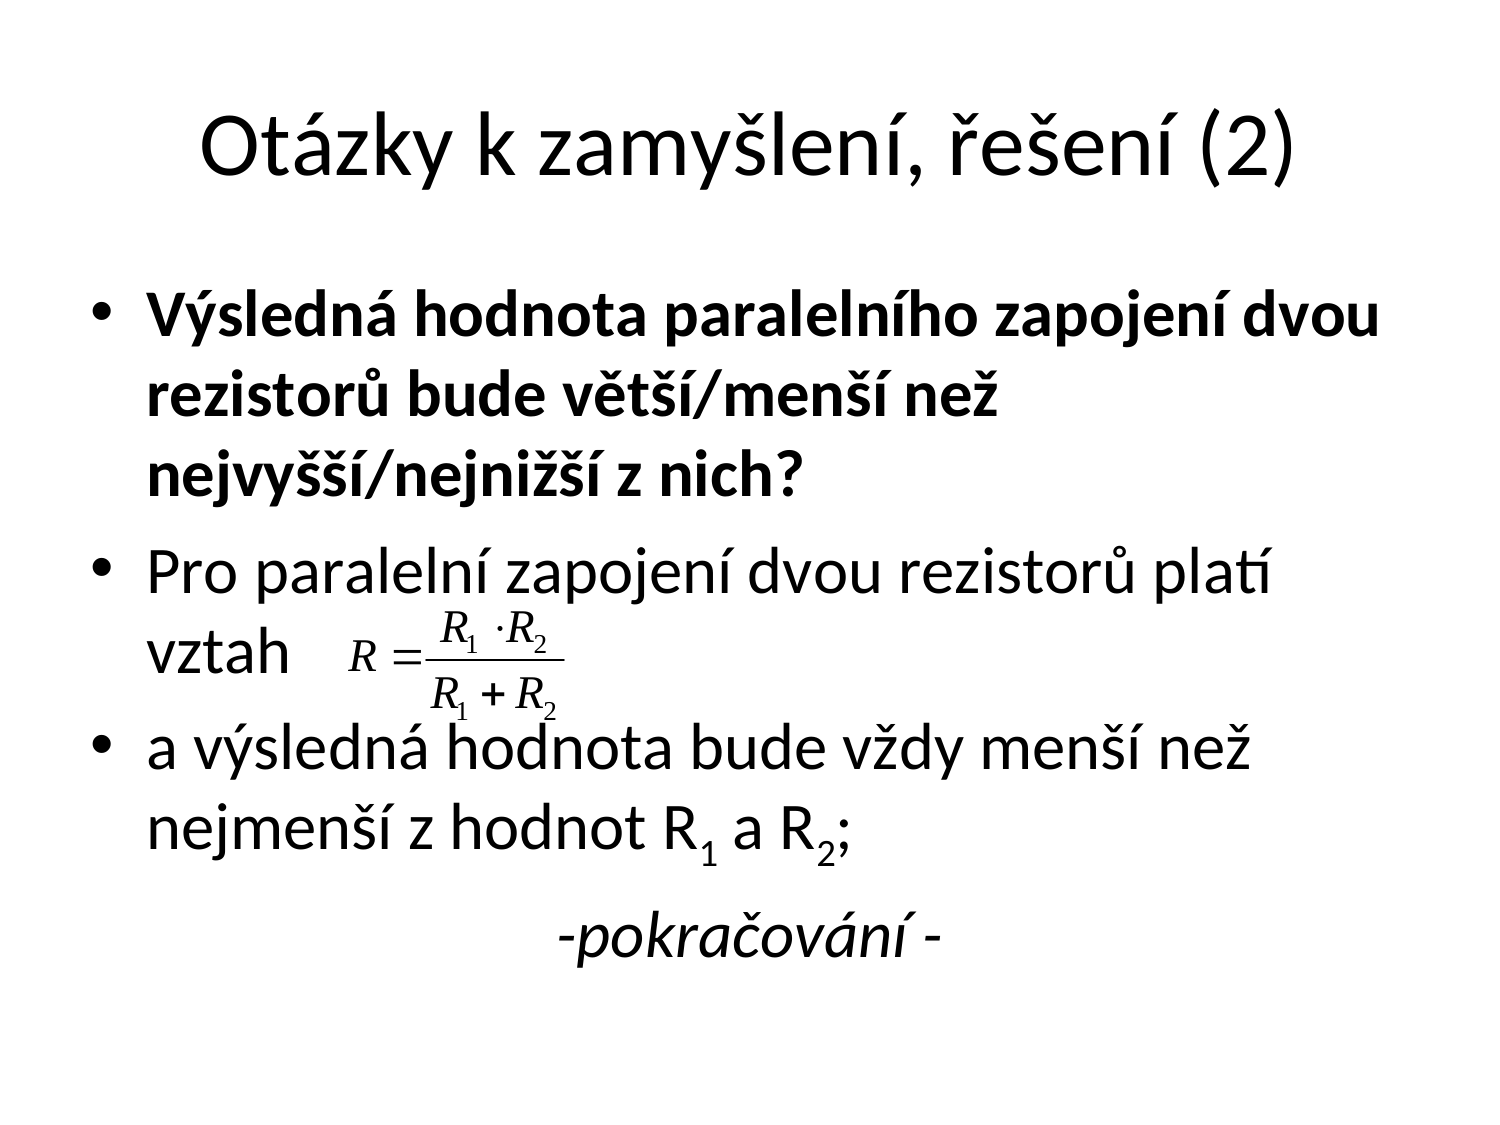

# Otázky k zamyšlení, řešení (2)
Výsledná hodnota paralelního zapojení dvou rezistorů bude větší/menší než nejvyšší/nejnižší z nich?
Pro paralelní zapojení dvou rezistorů platí vztah
a výsledná hodnota bude vždy menší než nejmenší z hodnot R1 a R2;
-pokračování -